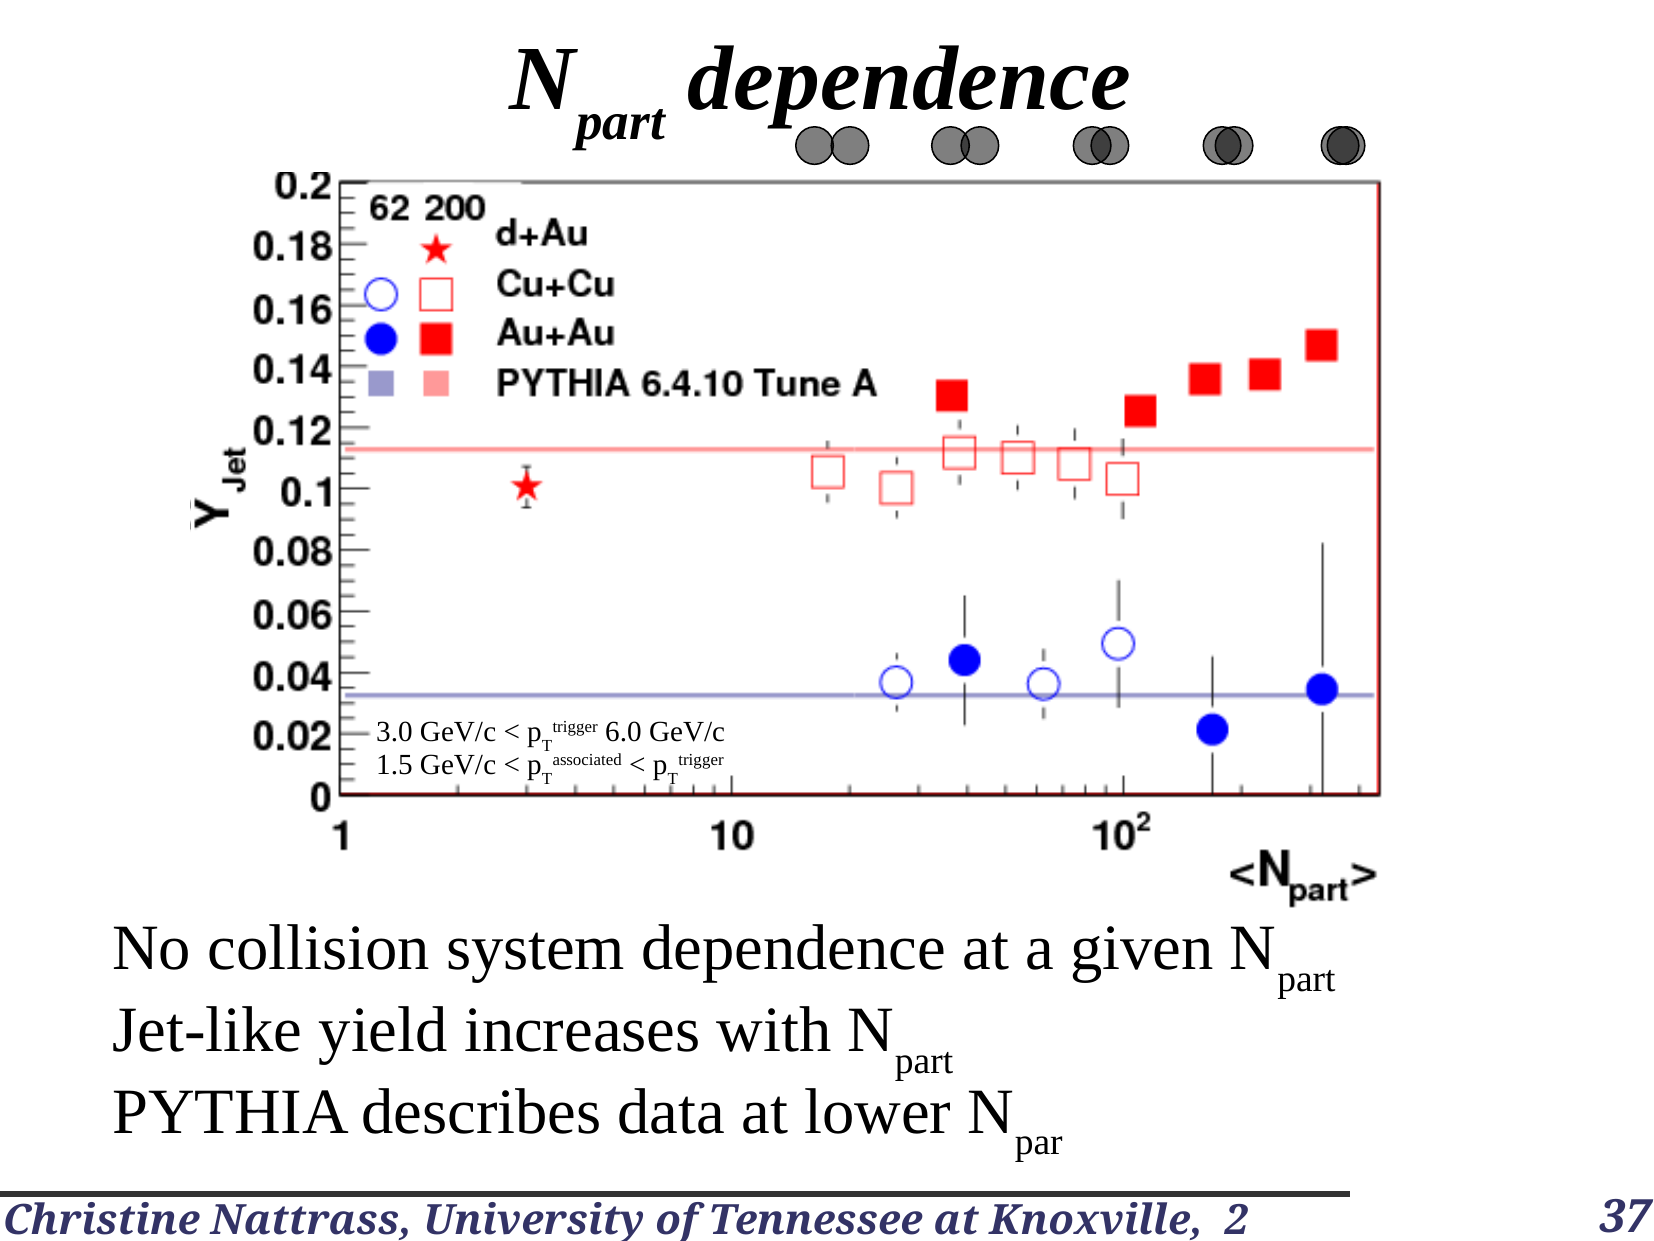

# Npart dependence
3.0 GeV/c < pTtrigger 6.0 GeV/c
1.5 GeV/c < pTassociated < pTtrigger
No collision system dependence at a given Npart
Jet-like yield increases with Npart
PYTHIA describes data at lower Npar